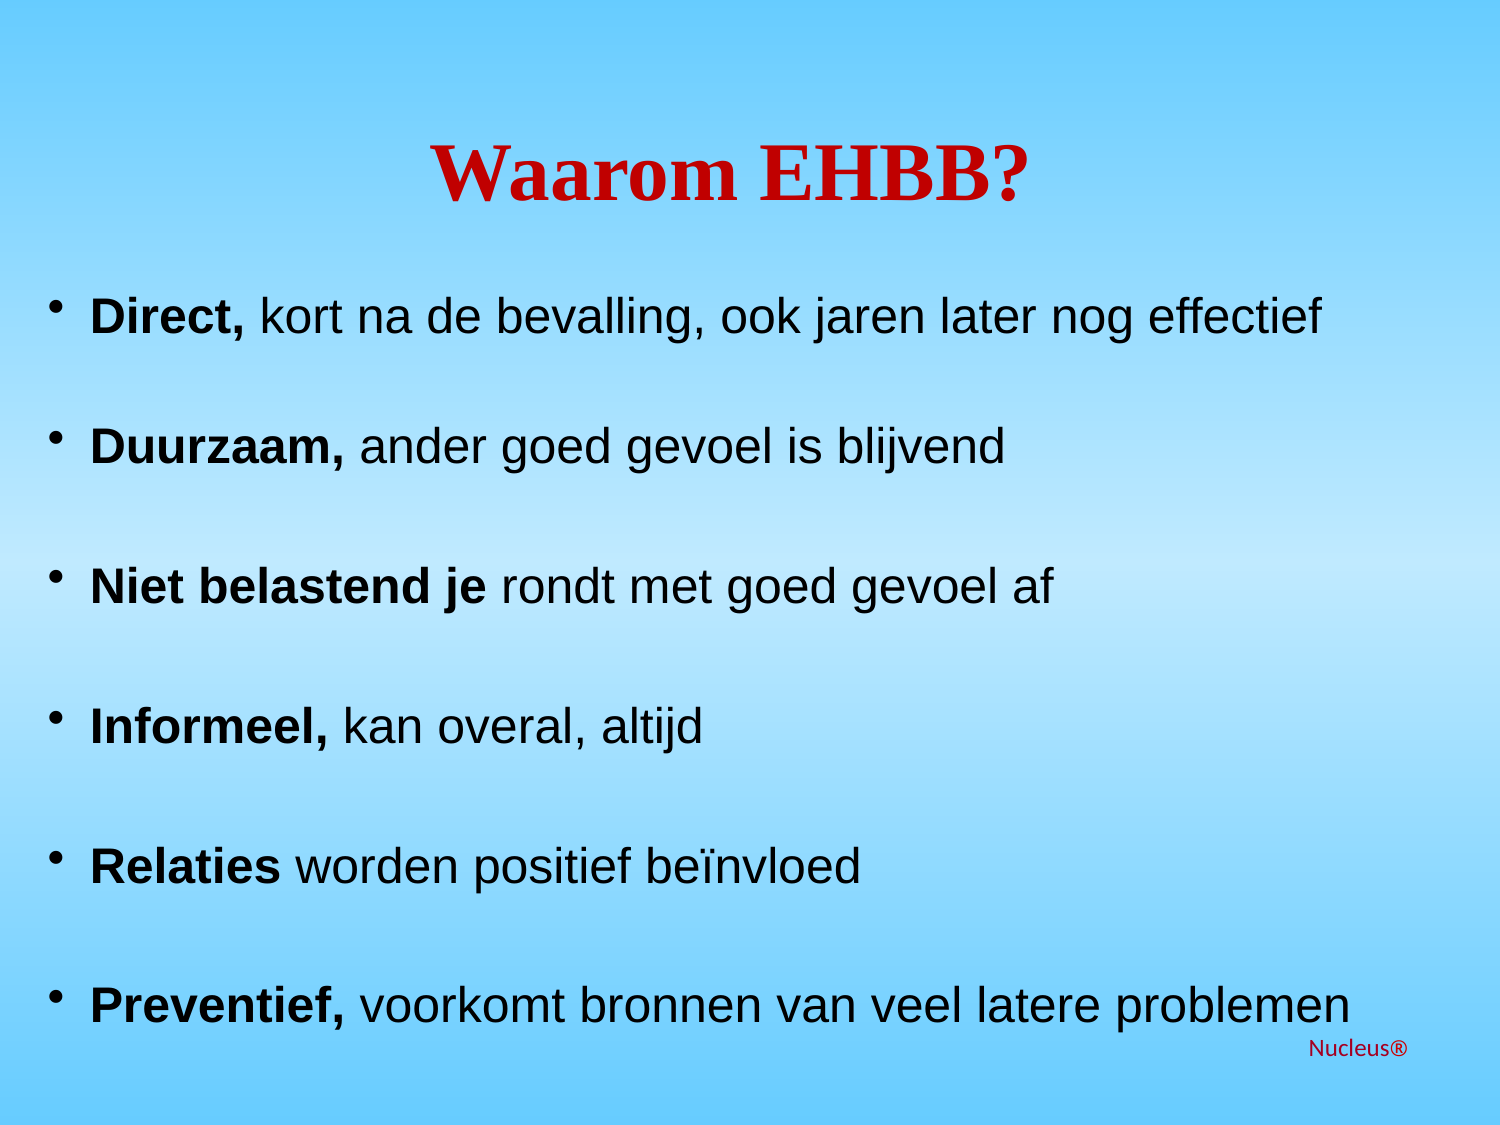

# Waarom EHBB?
Direct, kort na de bevalling, ook jaren later nog effectief
Duurzaam, ander goed gevoel is blijvend
Niet belastend je rondt met goed gevoel af
Informeel, kan overal, altijd
Relaties worden positief beïnvloed
Preventief, voorkomt bronnen van veel latere problemen
Nucleus®